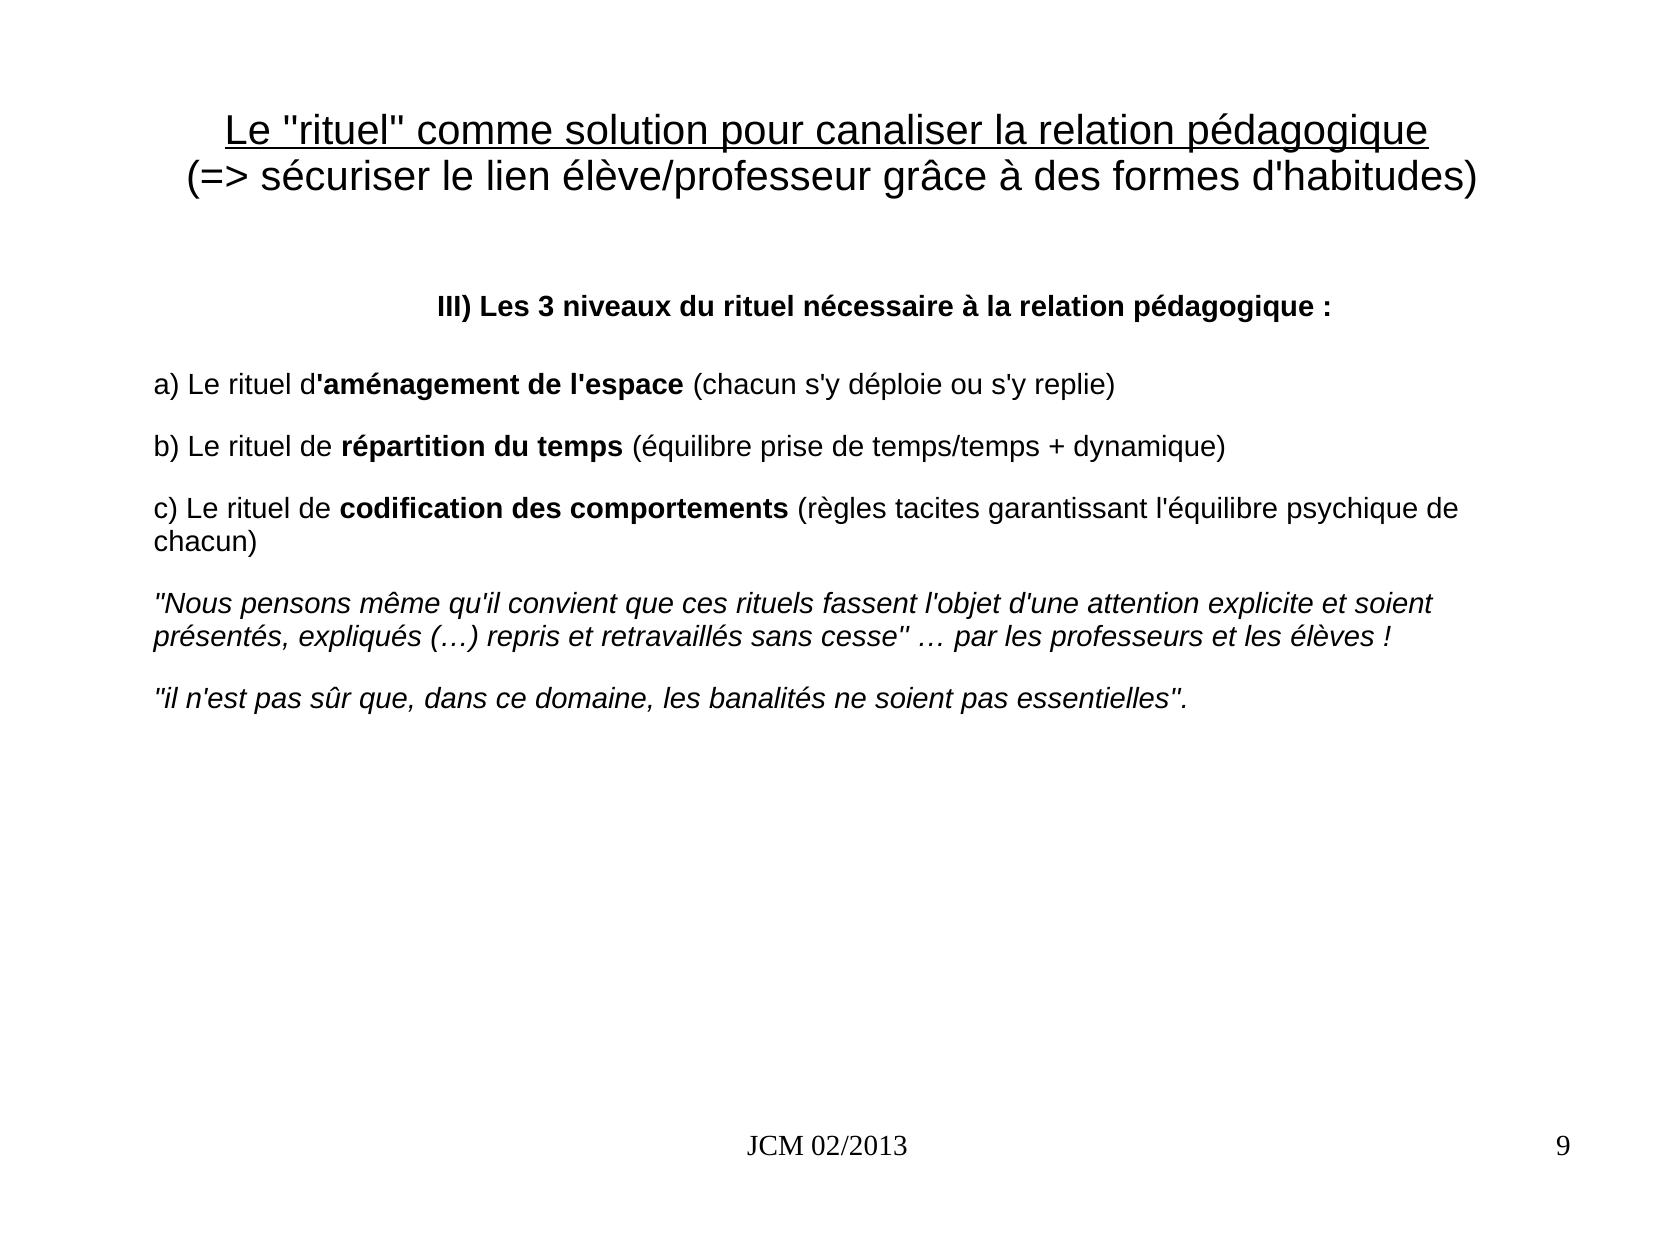

# Le ''rituel'' comme solution pour canaliser la relation pédagogique (=> sécuriser le lien élève/professeur grâce à des formes d'habitudes)
III) Les 3 niveaux du rituel nécessaire à la relation pédagogique :
a) Le rituel d'aménagement de l'espace (chacun s'y déploie ou s'y replie)
b) Le rituel de répartition du temps (équilibre prise de temps/temps + dynamique)
c) Le rituel de codification des comportements (règles tacites garantissant l'équilibre psychique de chacun)
''Nous pensons même qu'il convient que ces rituels fassent l'objet d'une attention explicite et soient présentés, expliqués (…) repris et retravaillés sans cesse'' … par les professeurs et les élèves !
''il n'est pas sûr que, dans ce domaine, les banalités ne soient pas essentielles''.
JCM 02/2013
9